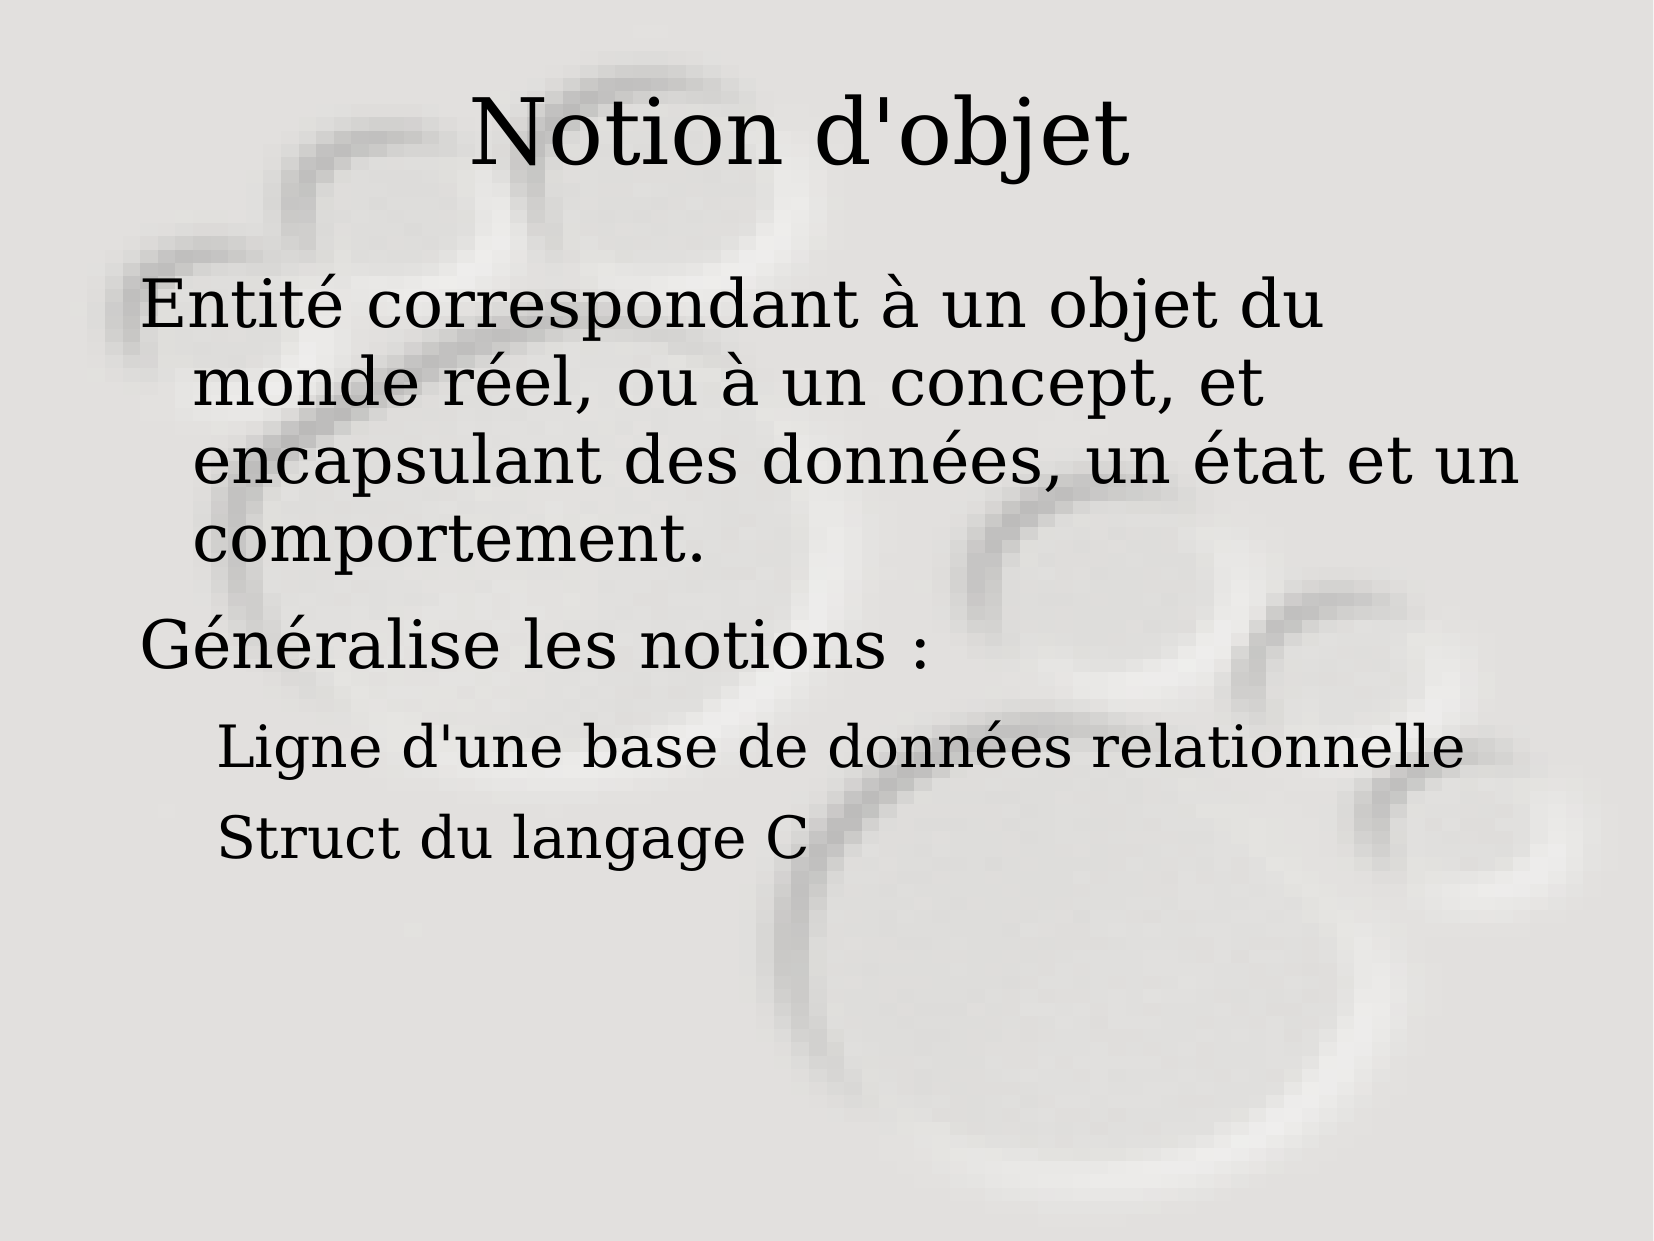

# Notion d'objet
Entité correspondant à un objet du monde réel, ou à un concept, et encapsulant des données, un état et un comportement.
Généralise les notions :
Ligne d'une base de données relationnelle
Struct du langage C